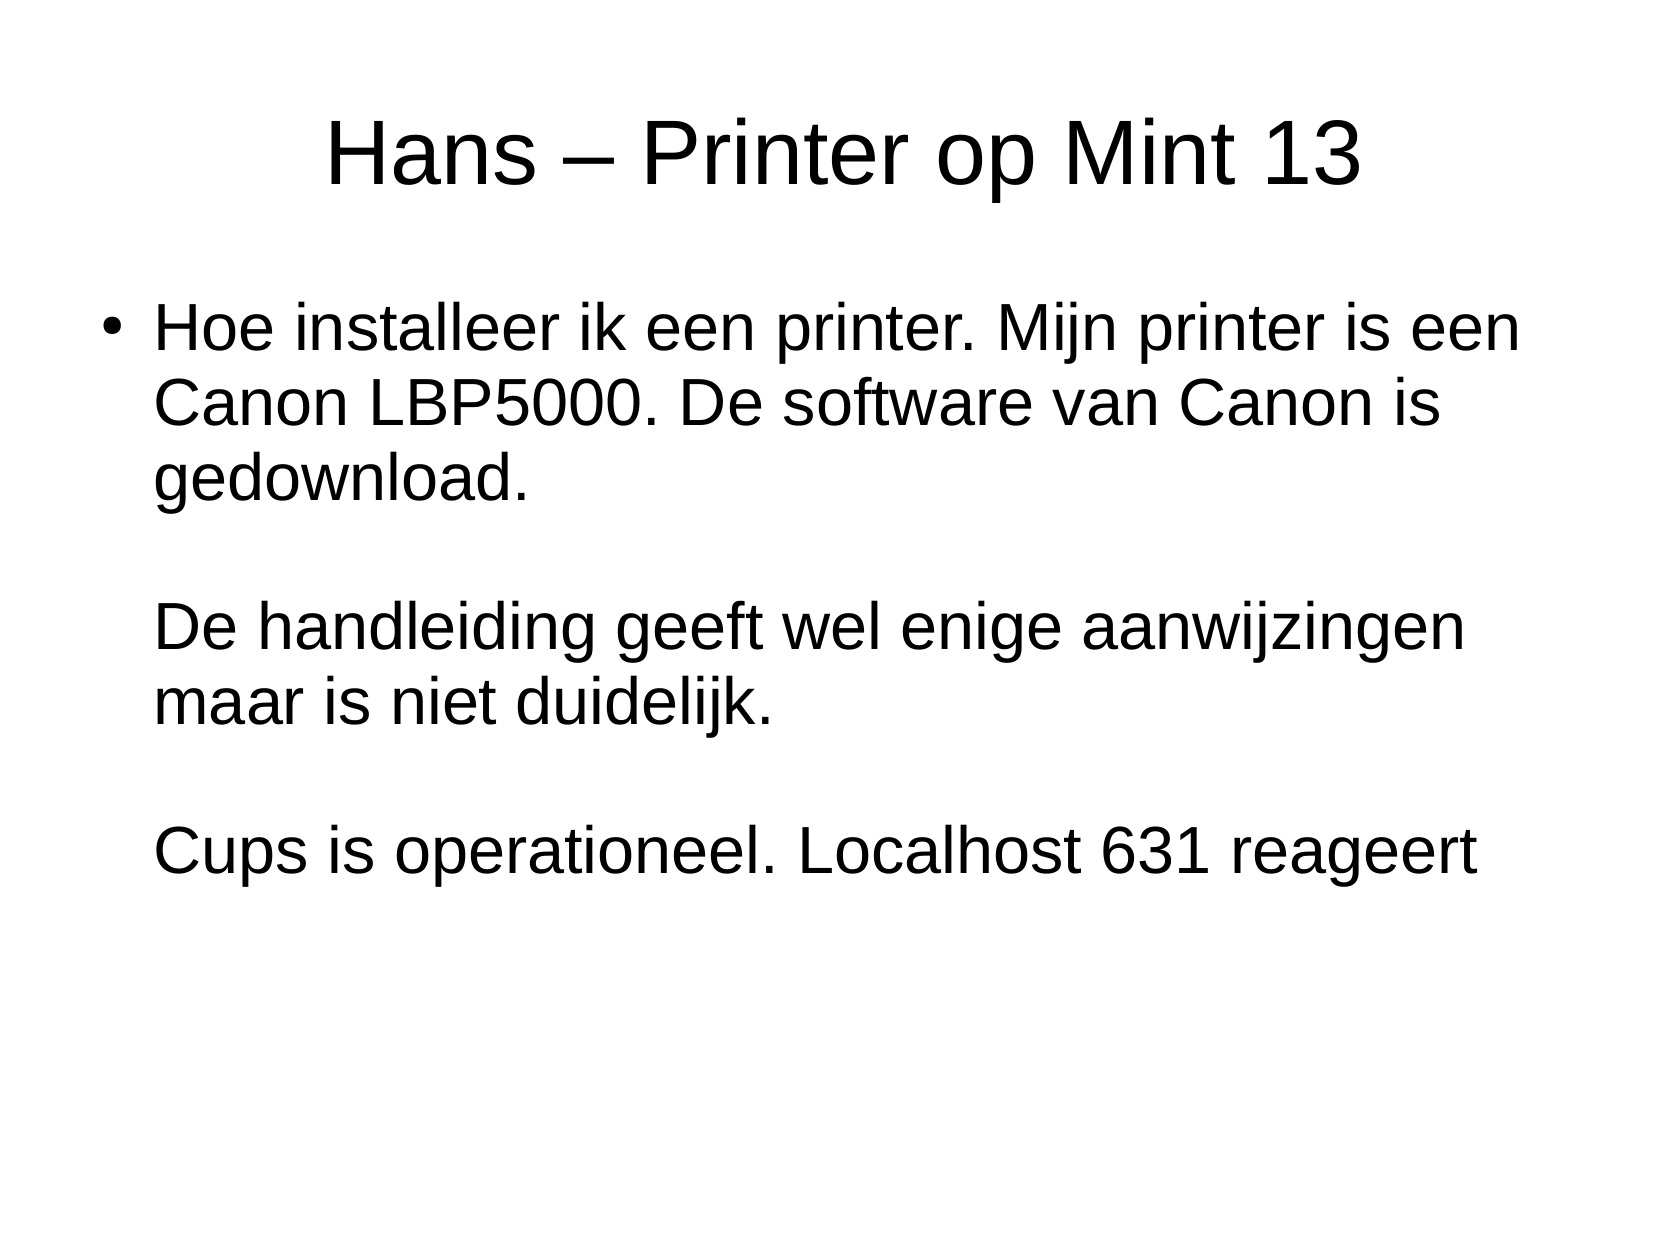

# Hans – Printer op Mint 13
Hoe installeer ik een printer. Mijn printer is een Canon LBP5000. De software van Canon is gedownload.
De handleiding geeft wel enige aanwijzingen maar is niet duidelijk.
Cups is operationeel. Localhost 631 reageert